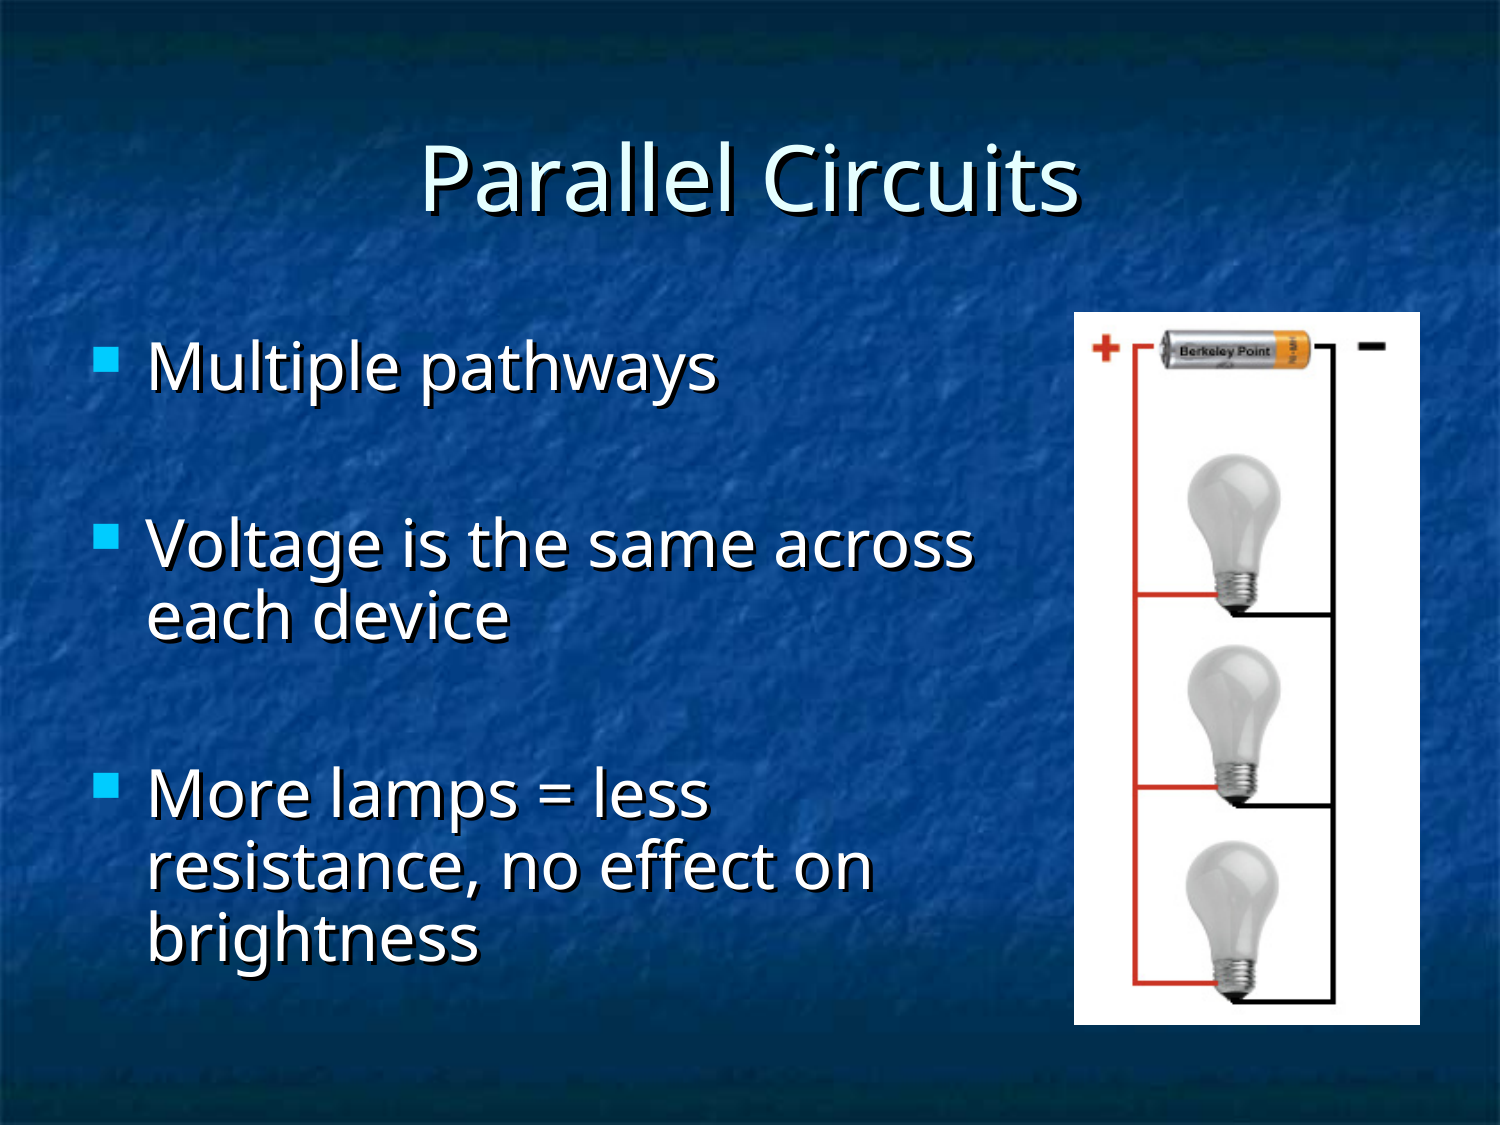

# Parallel Circuits
Multiple pathways
Voltage is the same across each device
More lamps = less resistance, no effect on brightness